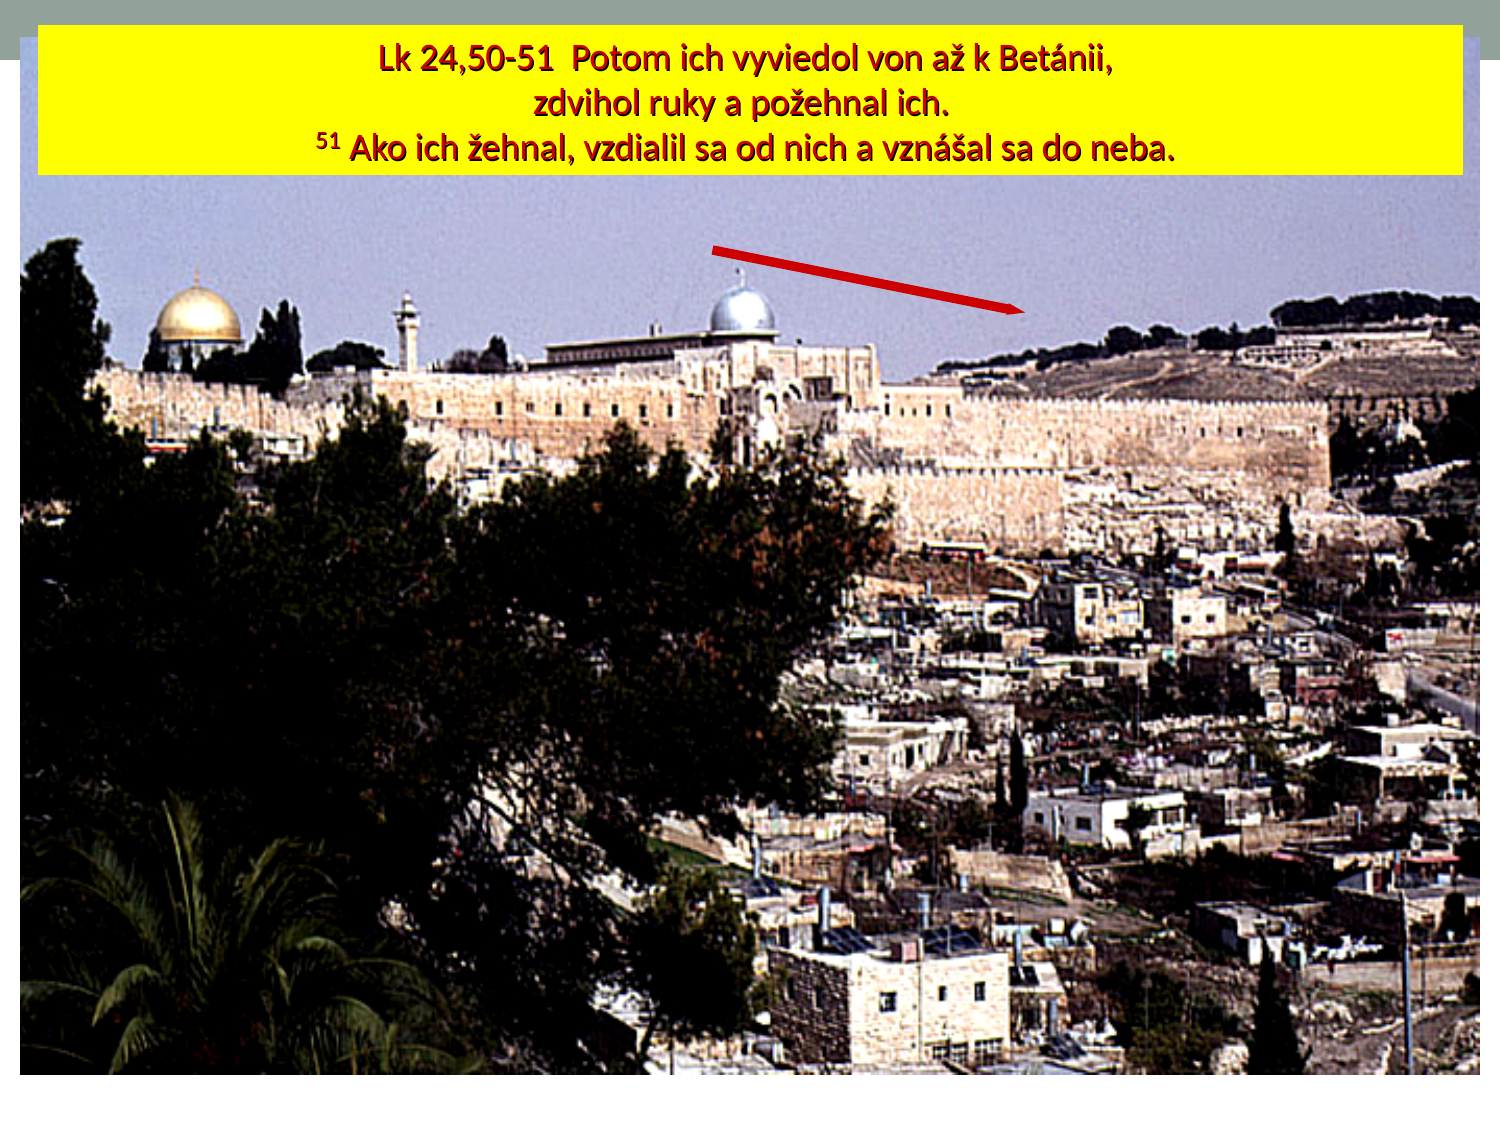

Lk 24,50-51 Potom ich vyviedol von až k Betánii,
zdvihol ruky a požehnal ich.
51 Ako ich žehnal, vzdialil sa od nich a vznášal sa do neba.
#